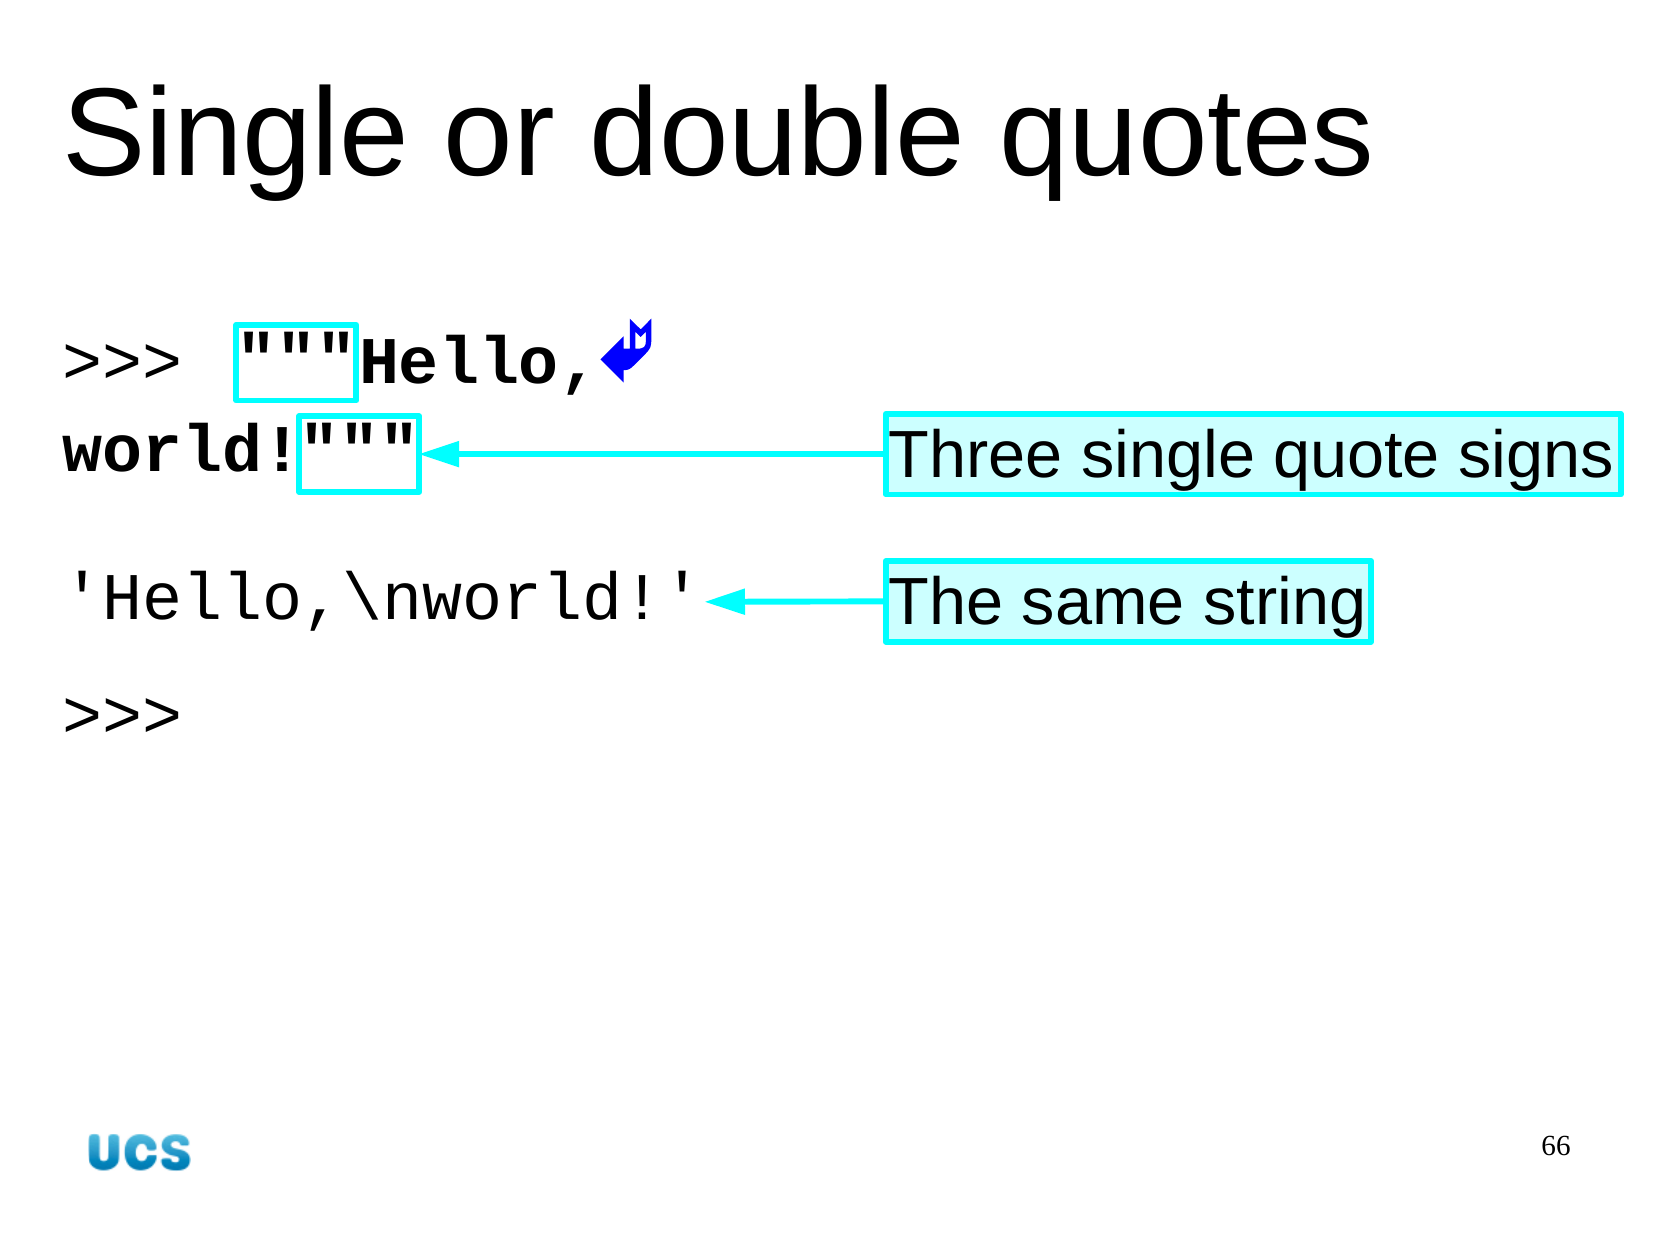

Single or double quotes
>>>
"""
Hello,

world!
Three single quote signs
"""
The same string
'Hello,\nworld!'
>>>
66